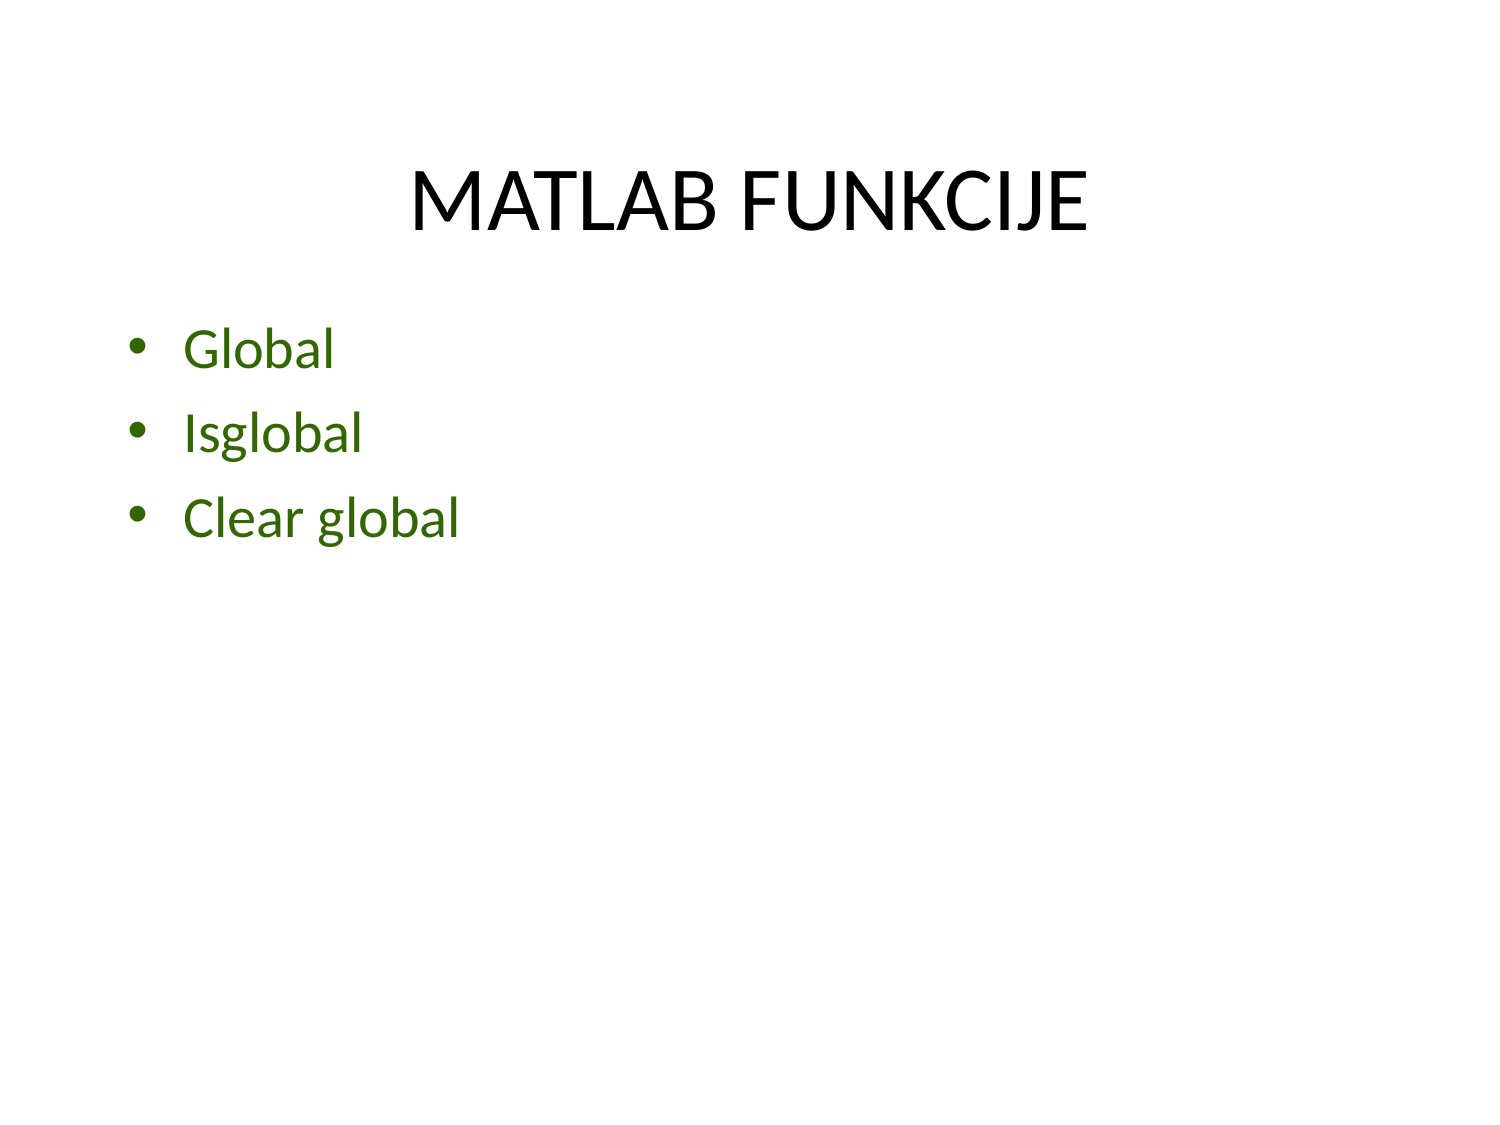

# MATLAB FUNKCIJE
Global
Isglobal
Clear global